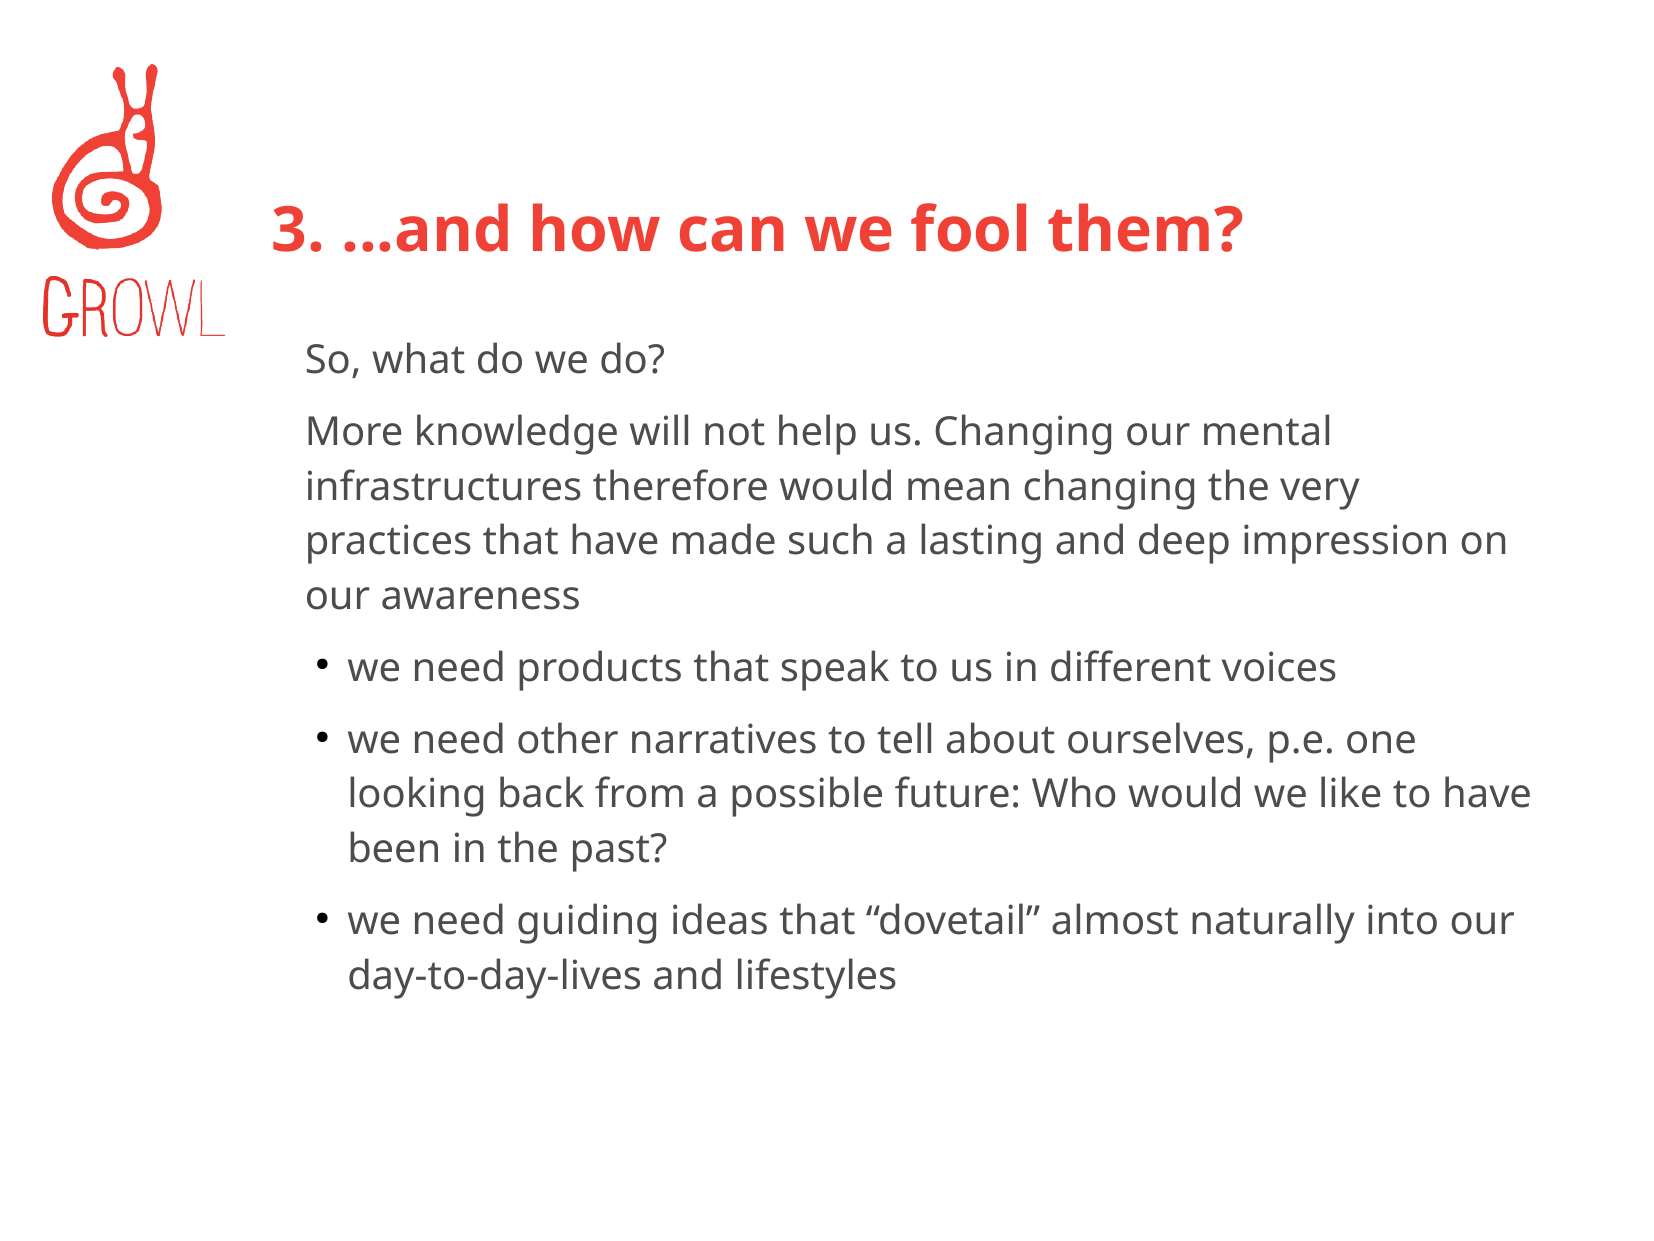

# 3. ...and how can we fool them?
So, what do we do?
More knowledge will not help us. Changing our mental infrastructures therefore would mean changing the very practices that have made such a lasting and deep impression on our awareness
we need products that speak to us in different voices
we need other narratives to tell about ourselves, p.e. one looking back from a possible future: Who would we like to have been in the past?
we need guiding ideas that “dovetail” almost naturally into our day-to-day-lives and lifestyles